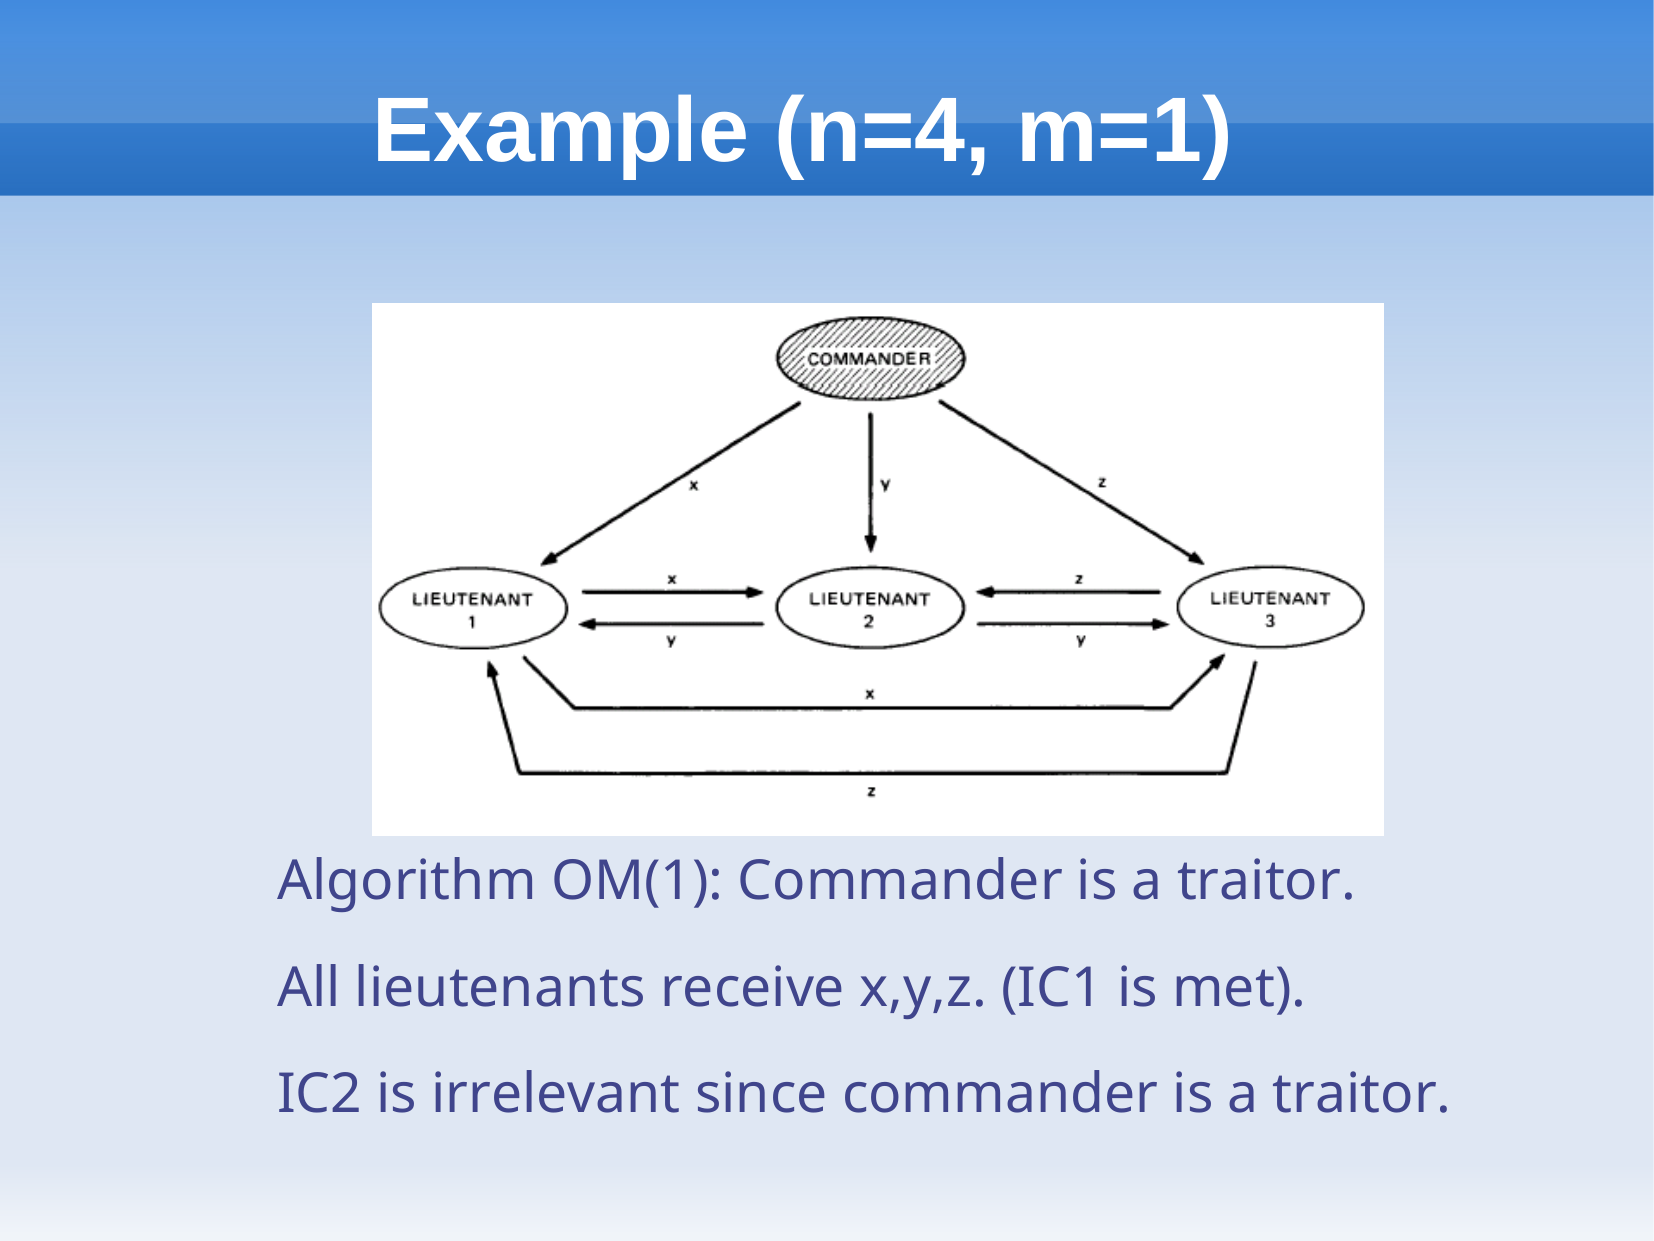

# Example (n=4, m=1)
 Algorithm OM(1): Commander is a traitor.
 All lieutenants receive x,y,z. (IC1 is met).
 IC2 is irrelevant since commander is a traitor.